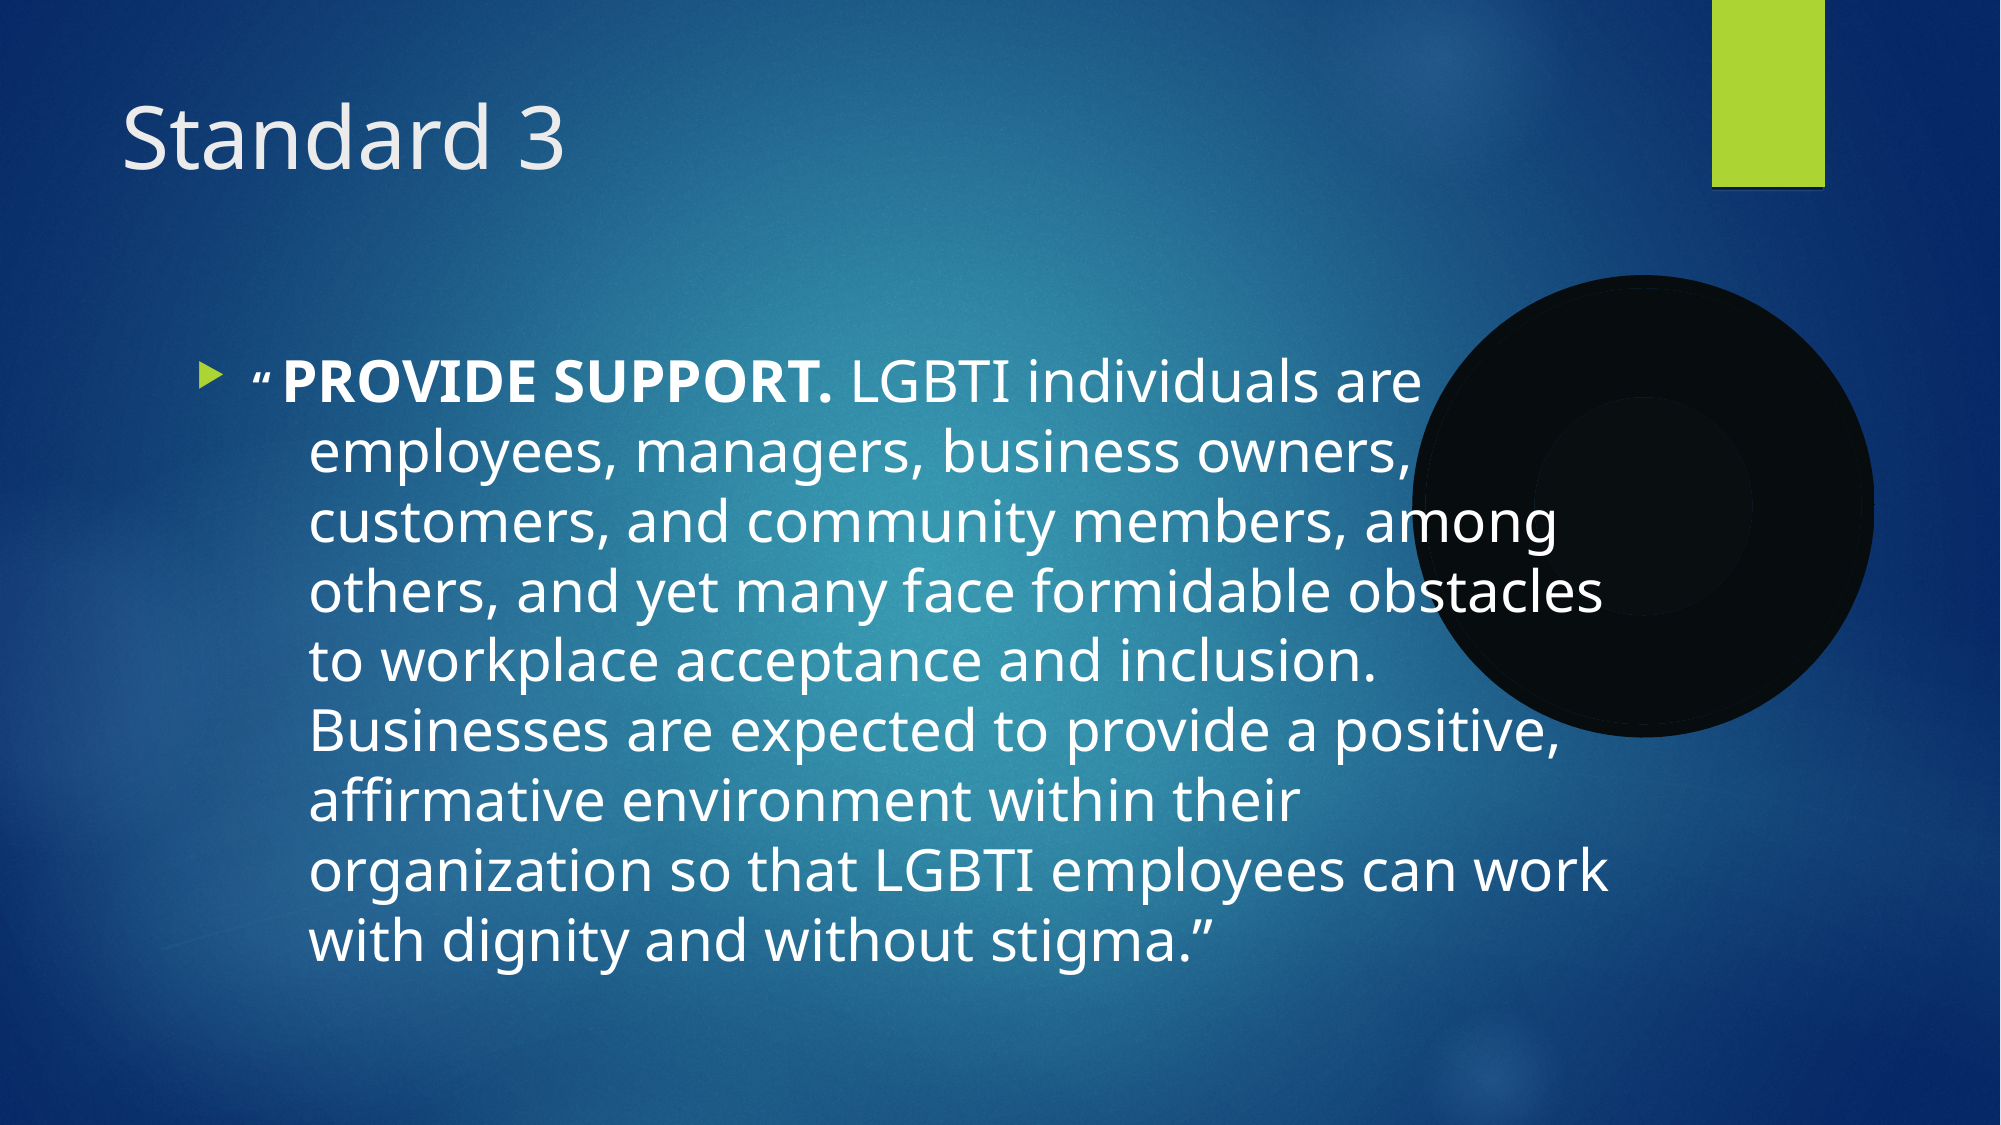

# Standard 3
“ PROVIDE SUPPORT. LGBTI individuals are employees, managers, business owners, customers, and community members, among others, and yet many face formidable obstacles to workplace acceptance and inclusion. Businesses are expected to provide a positive, affirmative environment within their organization so that LGBTI employees can work with dignity and without stigma.”